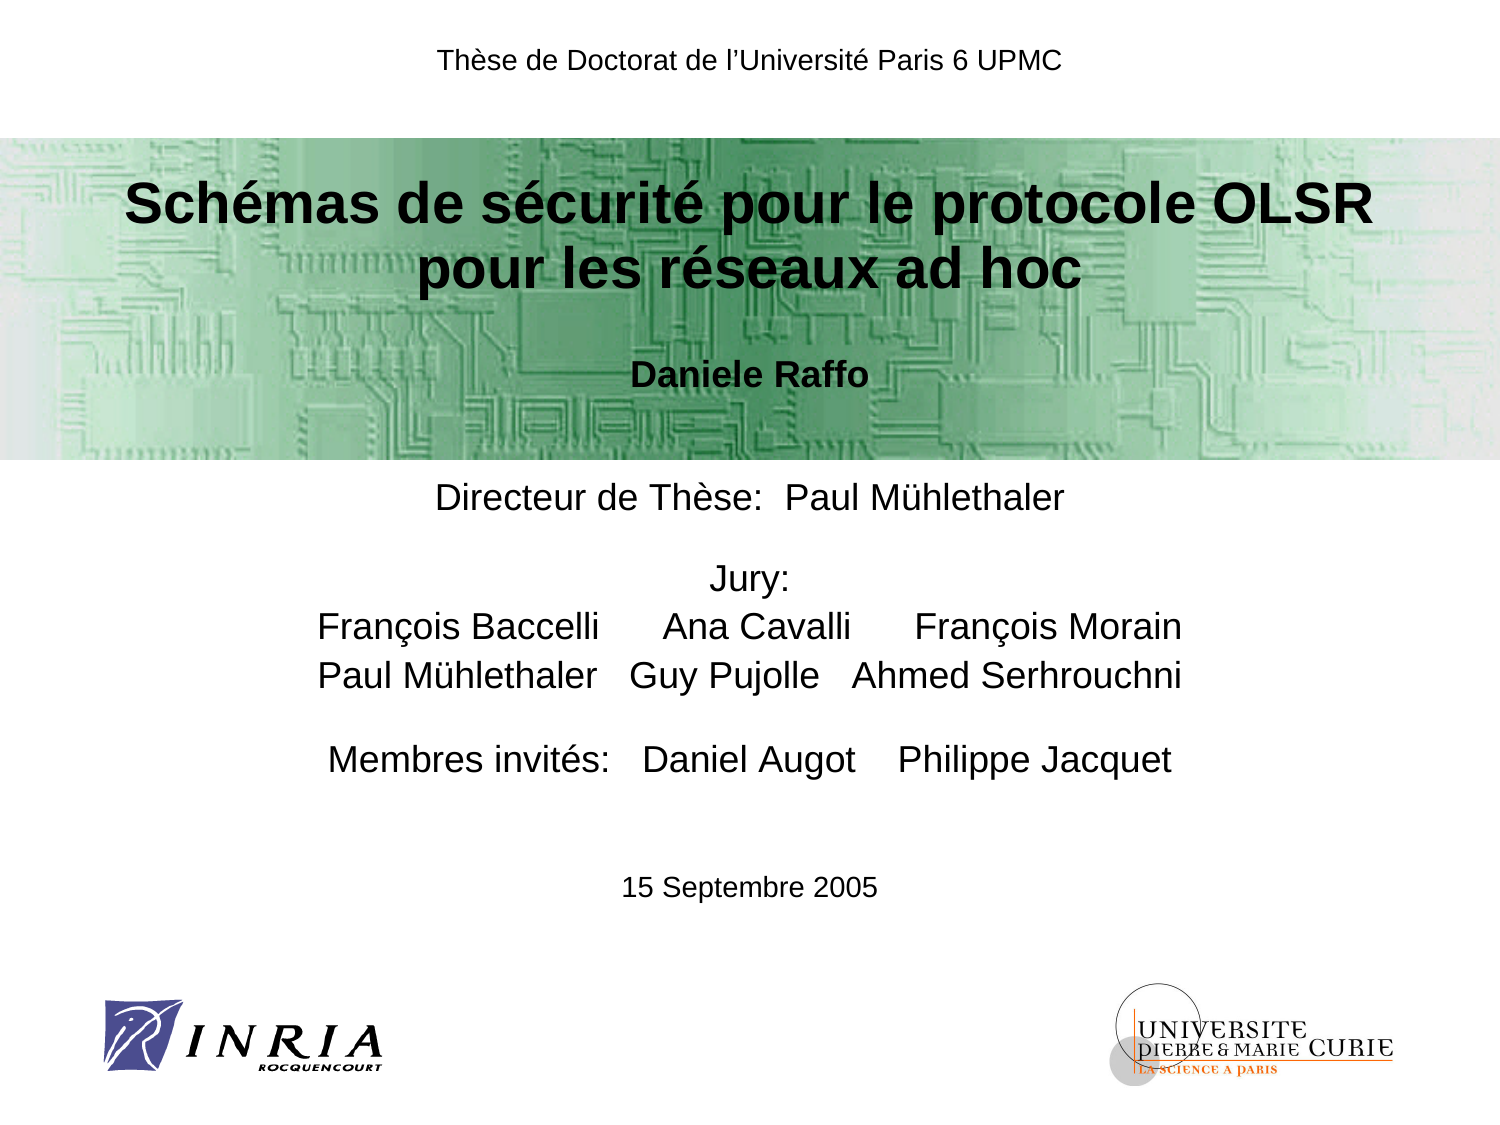

Thèse de Doctorat de l’Université Paris 6 UPMC
Thèse de Doctorat de l’Université Paris 6 UPMC
Schémas de sécurité pour le protocole OLSR pour les réseaux ad hoc
Daniele Raffo
Directeur de Thèse: Paul Mühlethaler
Jury:
François Baccelli Ana Cavalli François Morain
Paul Mühlethaler Guy Pujolle Ahmed Serhrouchni
Membres invités: Daniel Augot Philippe Jacquet
15 Septembre 2005